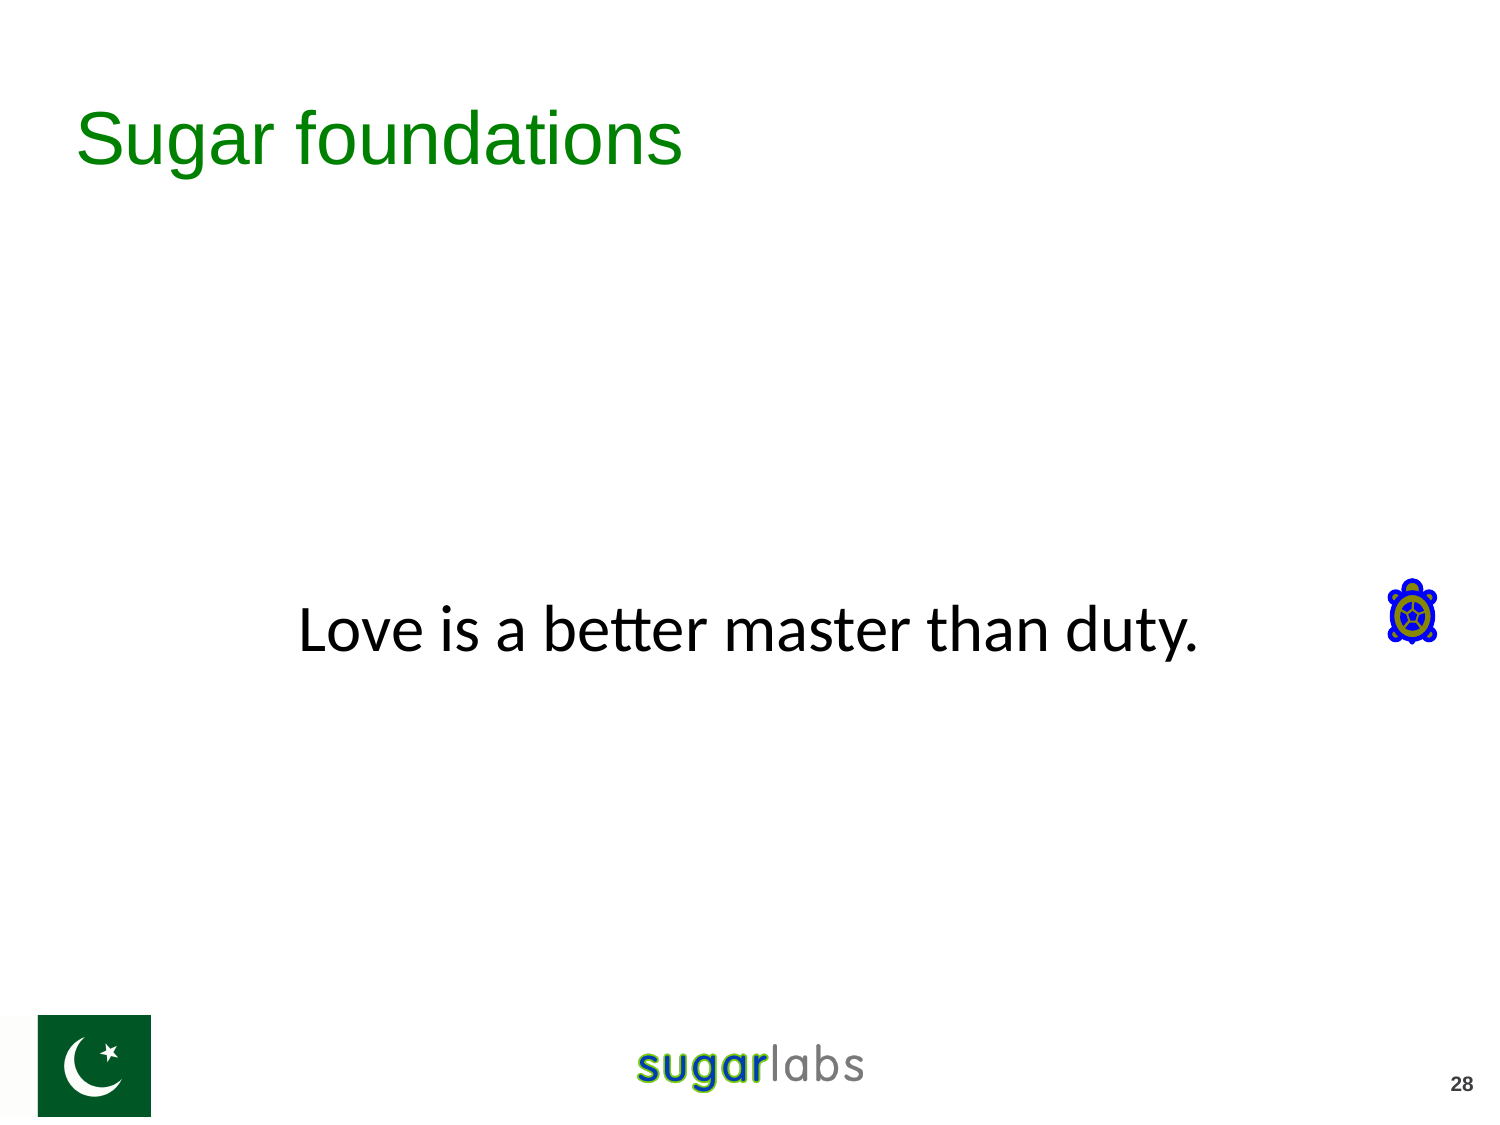

# Sugar foundations
Love is a better master than duty.
28